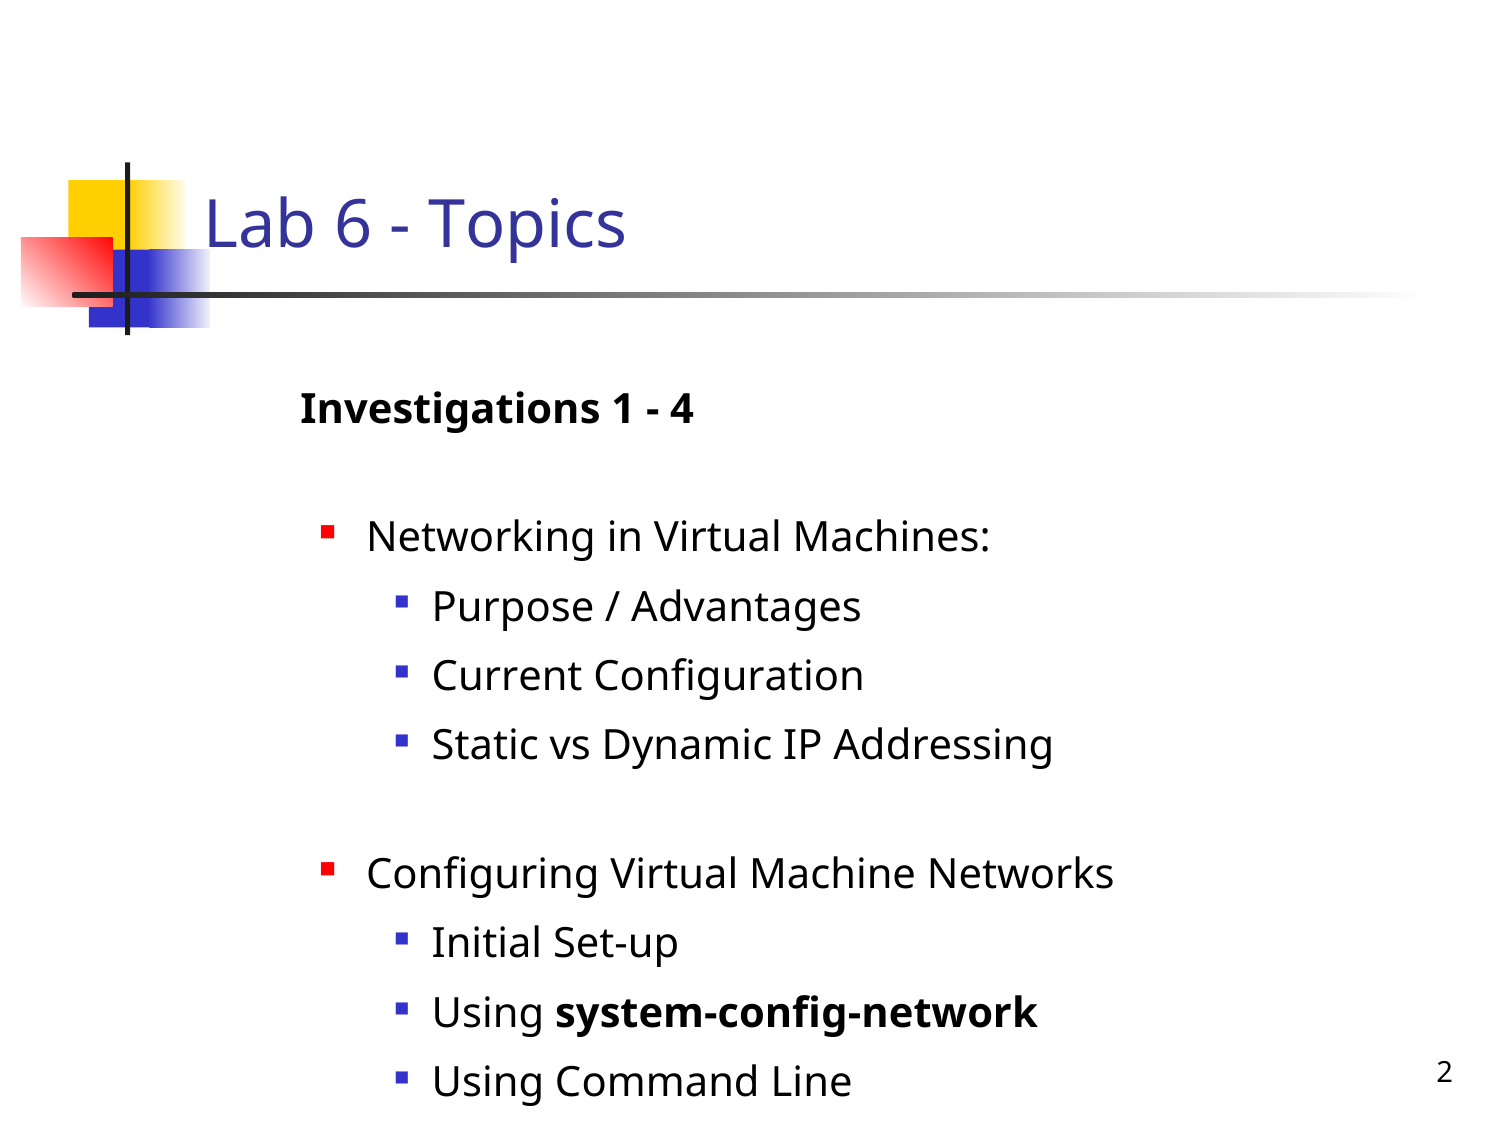

# Lab 6 - Topics
Investigations 1 - 4
Networking in Virtual Machines:
Purpose / Advantages
Current Configuration
Static vs Dynamic IP Addressing
Configuring Virtual Machine Networks
Initial Set-up
Using system-config-network
Using Command Line
2